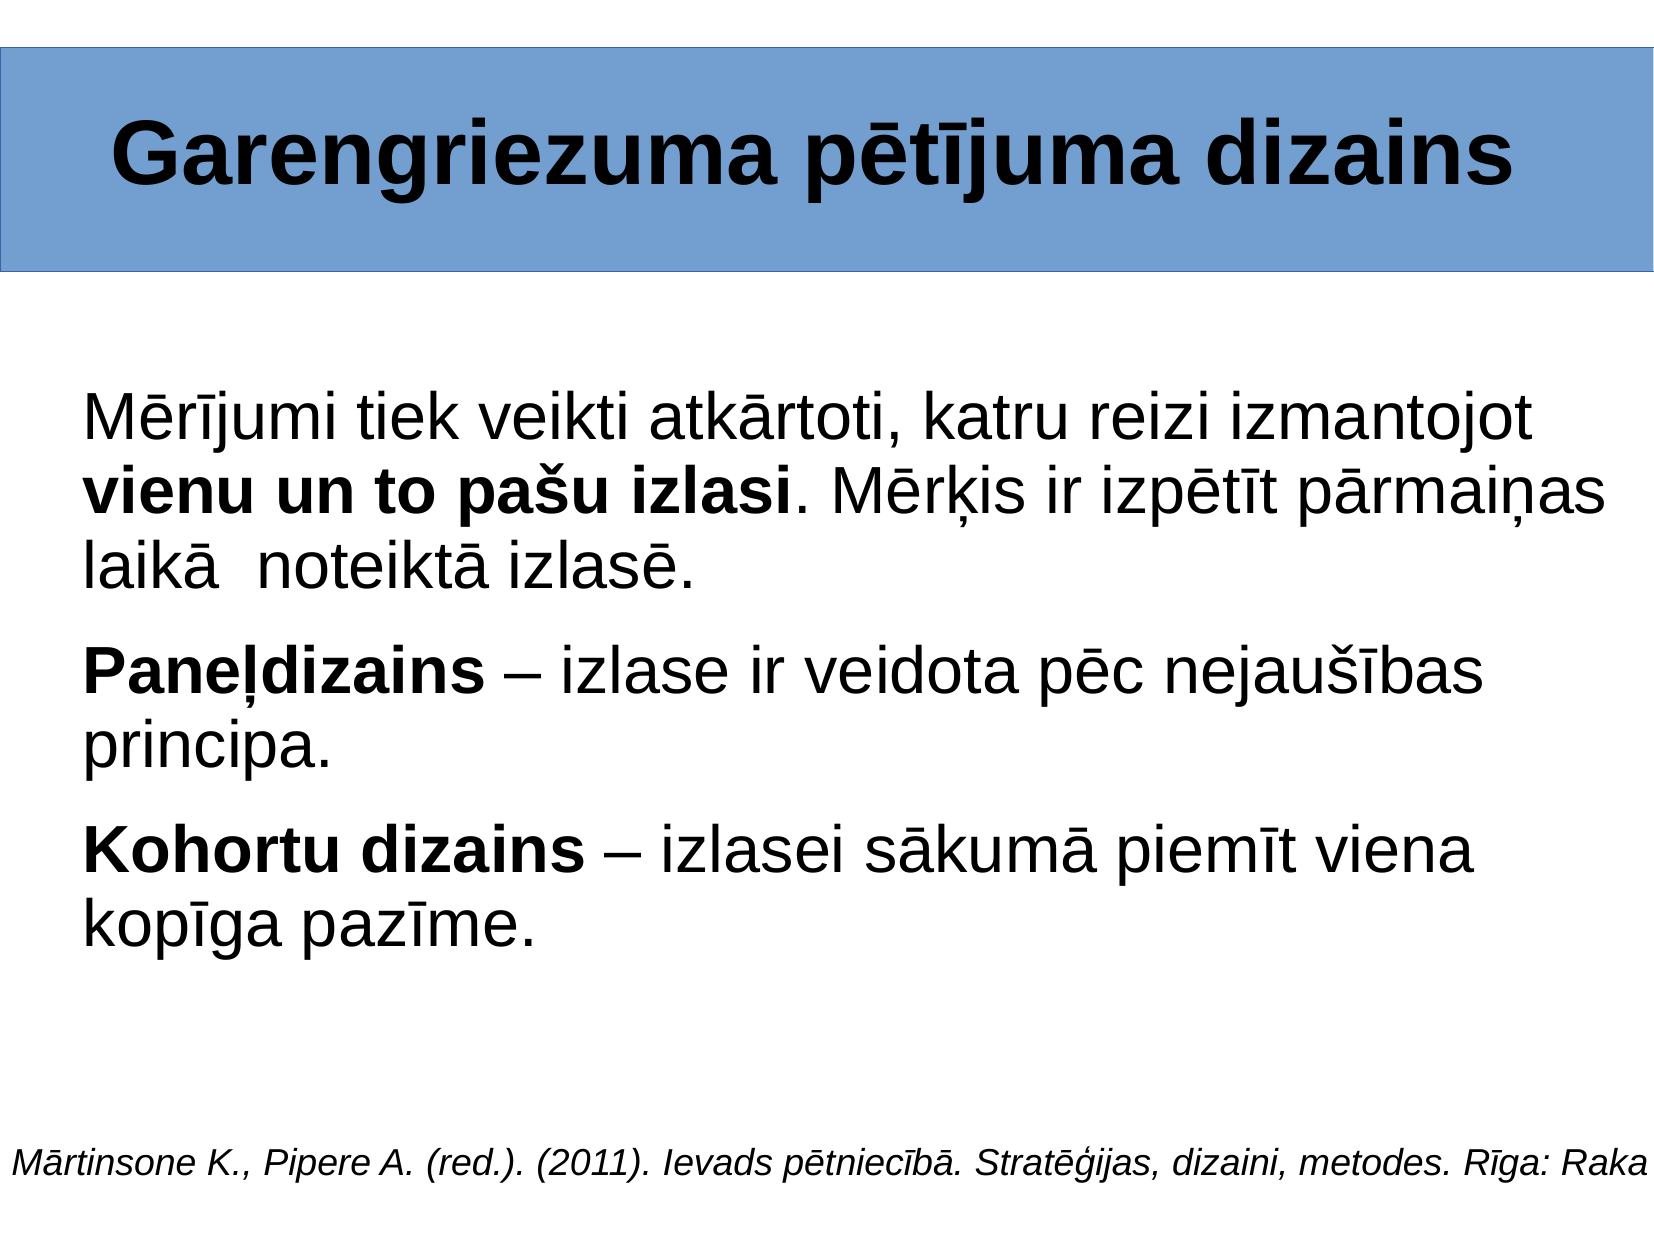

# Garengriezuma pētījuma dizains
Mērījumi tiek veikti atkārtoti, katru reizi izmantojot vienu un to pašu izlasi. Mērķis ir izpētīt pārmaiņas laikā noteiktā izlasē.
Paneļdizains – izlase ir veidota pēc nejaušības principa.
Kohortu dizains – izlasei sākumā piemīt viena kopīga pazīme.
Mārtinsone K., Pipere A. (red.). (2011). Ievads pētniecībā. Stratēģijas, dizaini, metodes. Rīga: Raka